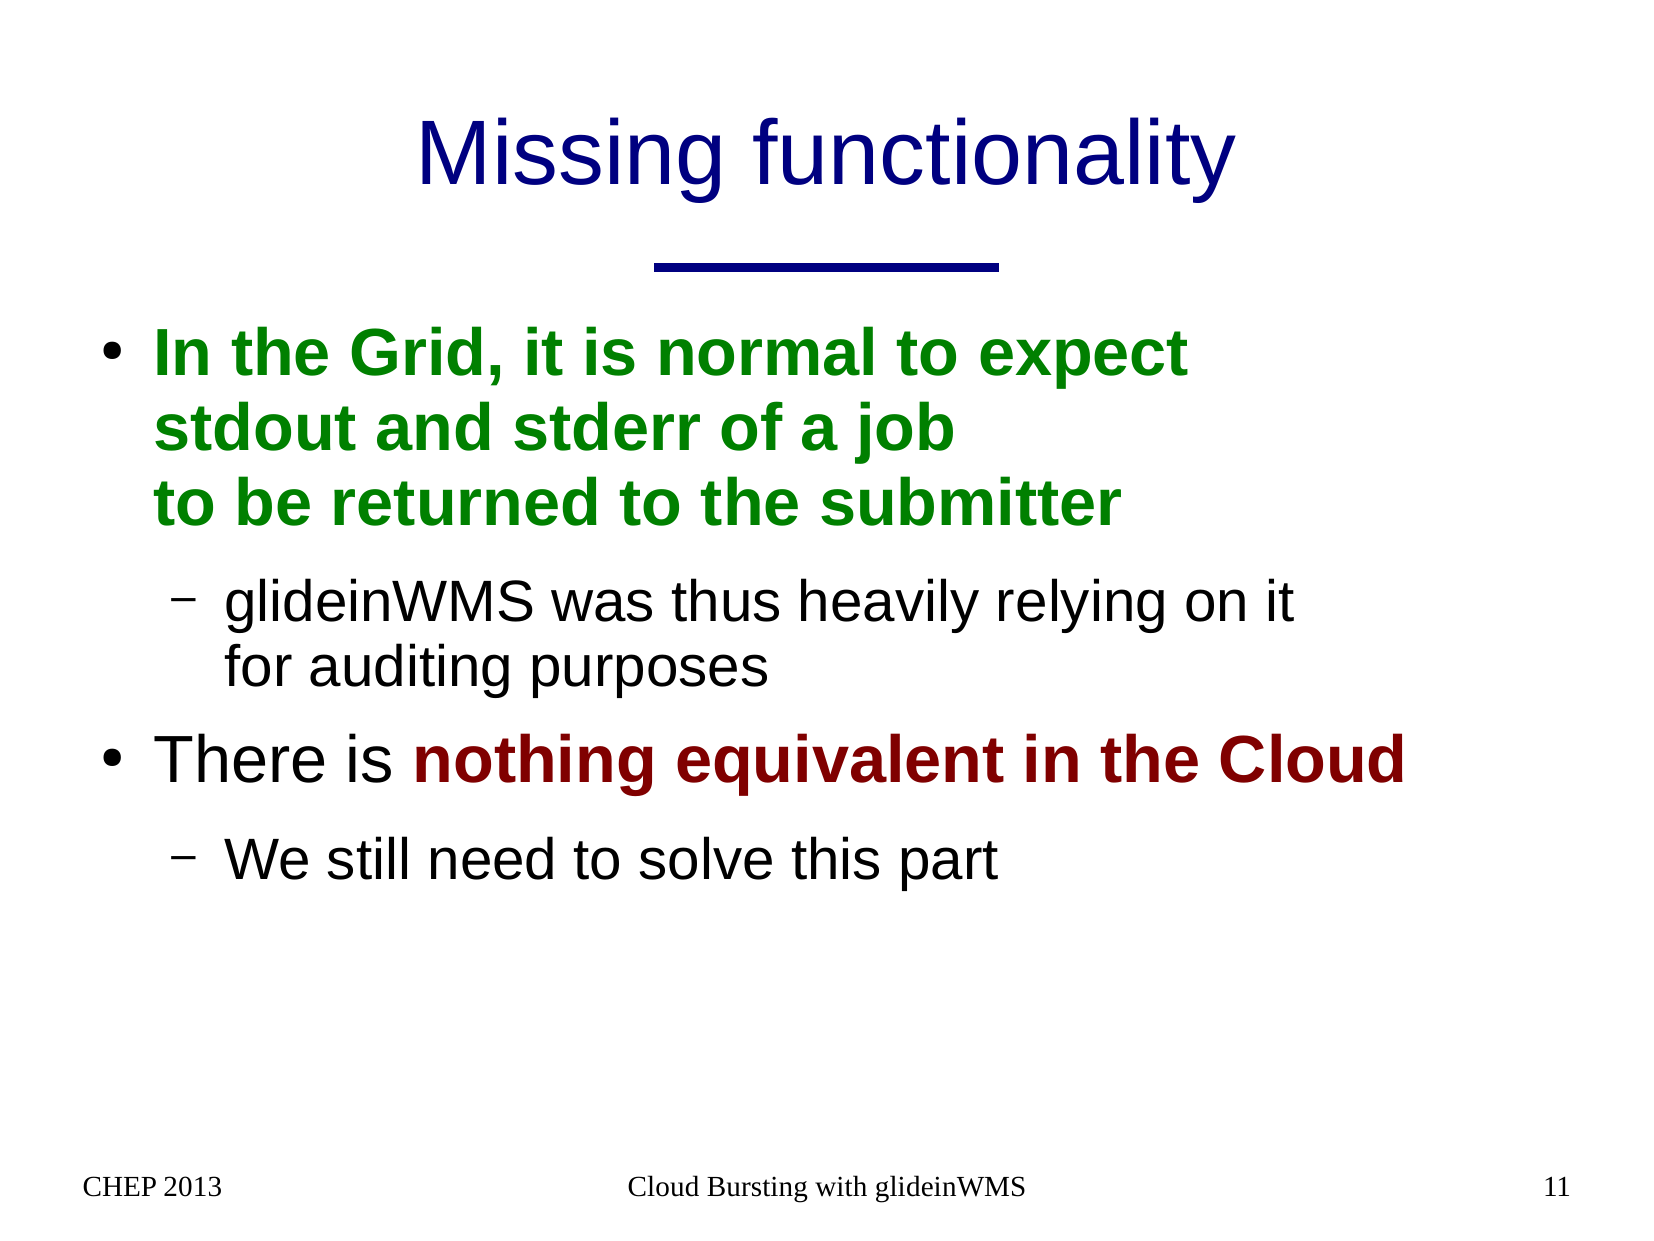

# Missing functionality
In the Grid, it is normal to expect
stdout and stderr of a job
to be returned to the submitter
glideinWMS was thus heavily relying on it
for auditing purposes
There is nothing equivalent in the Cloud
We still need to solve this part
CHEP 2013
Cloud Bursting with glideinWMS
11